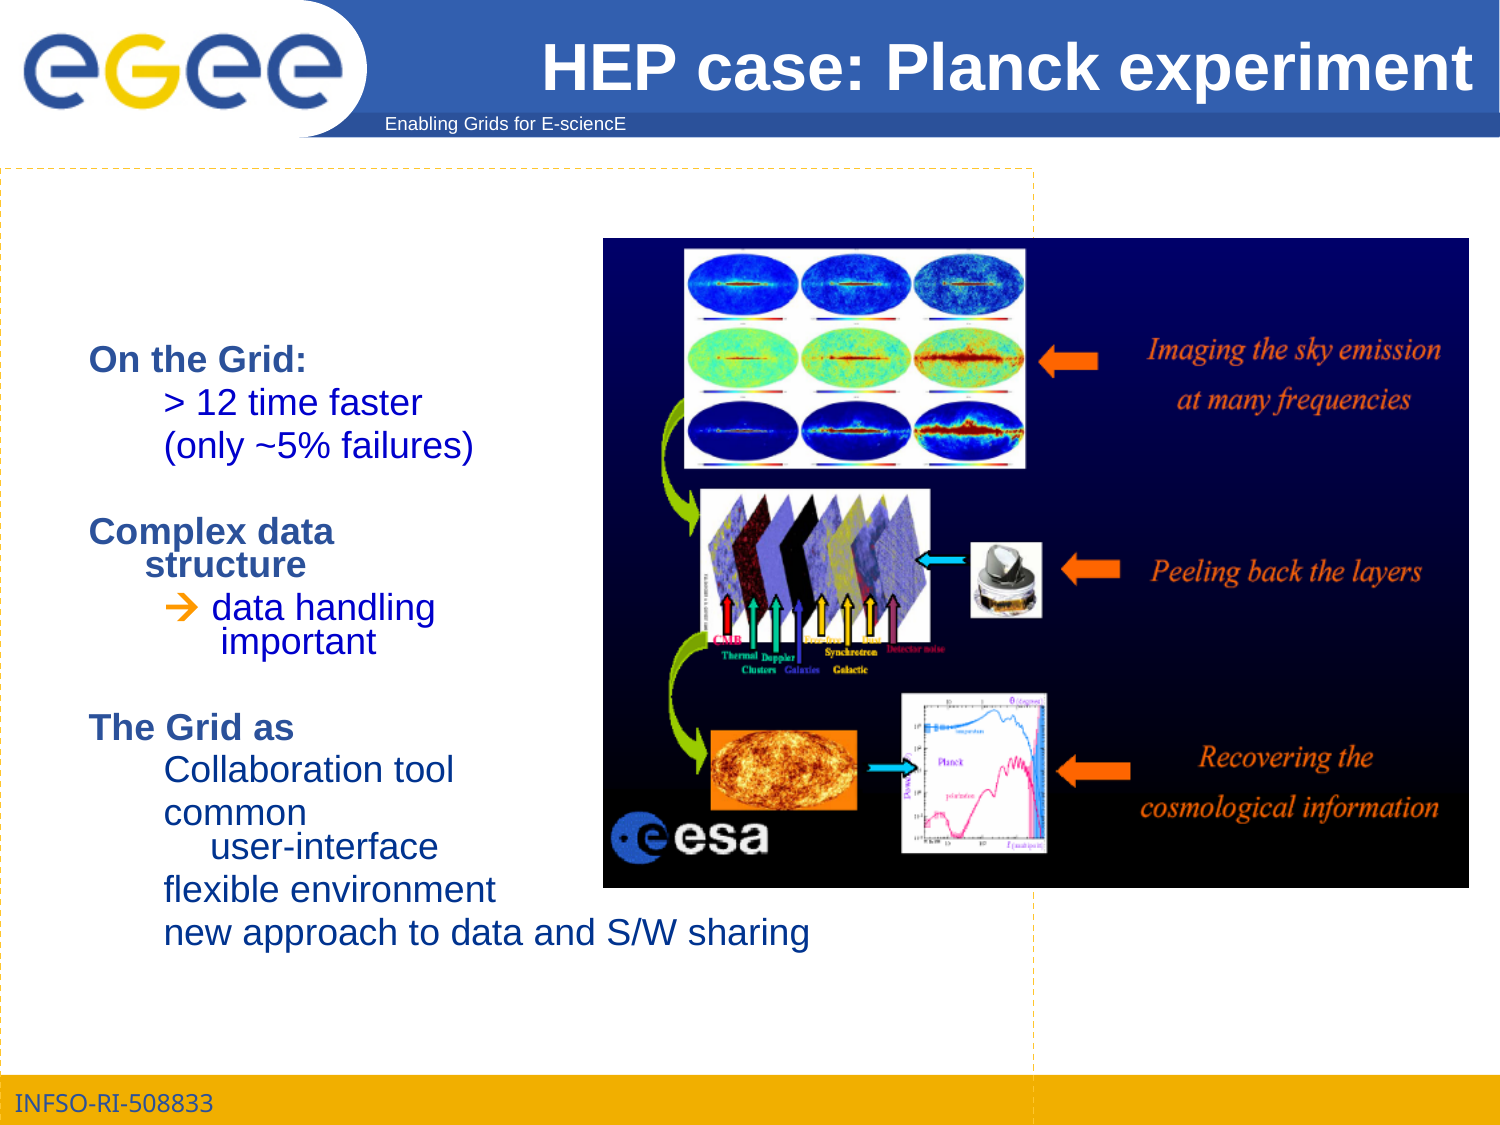

# HEP case: Planck experiment
On the Grid:
> 12 time faster
(only ~5% failures)
Complex data
structure
 data handling
 important
The Grid as
Collaboration tool
common
user-interface
flexible environment
new approach to data and S/W sharing